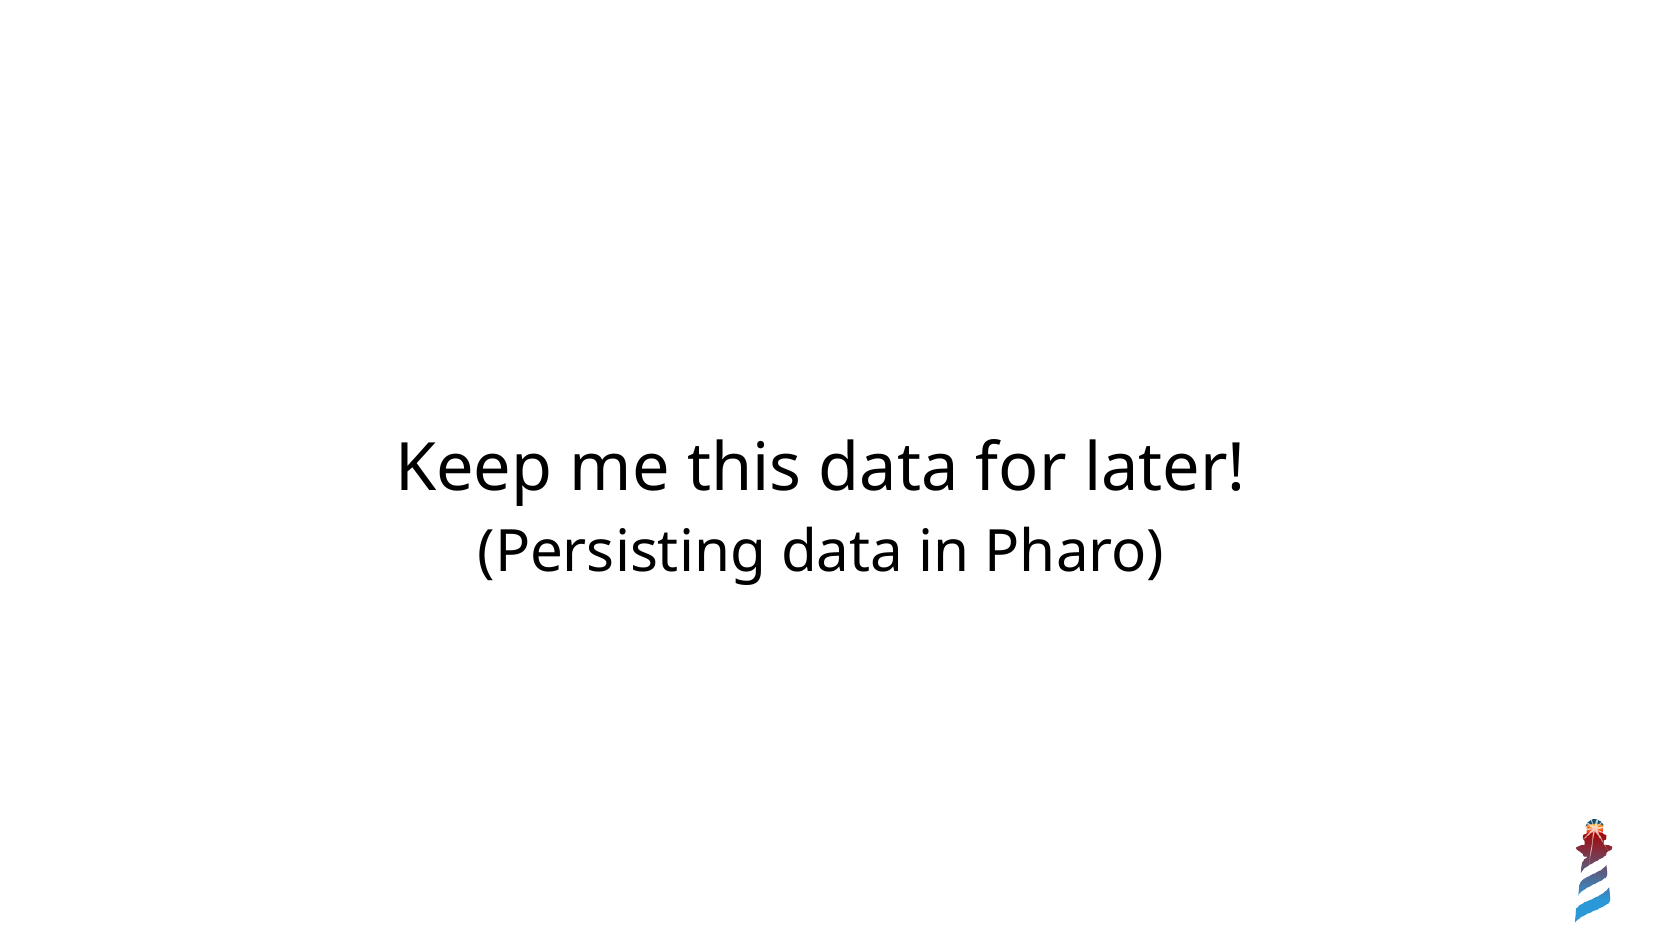

# Keep me this data for later!
(Persisting data in Pharo)